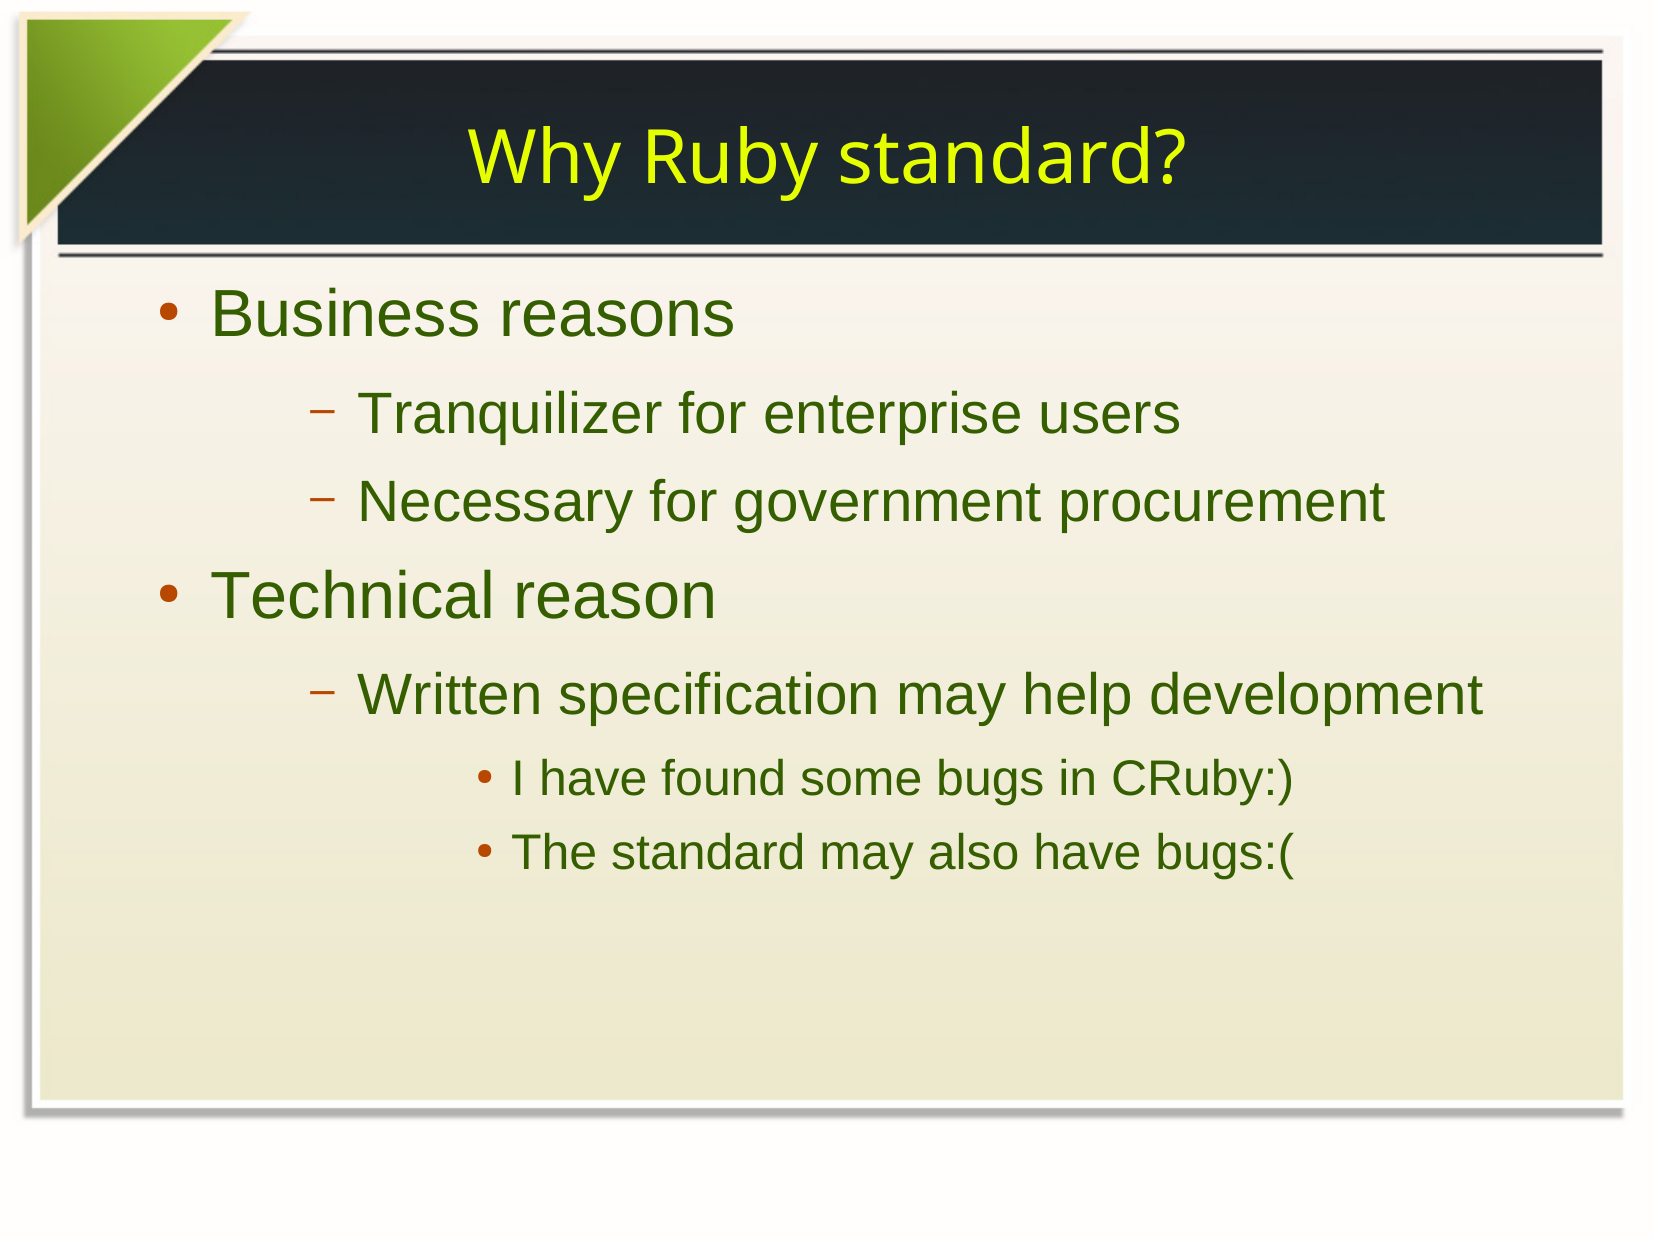

# Why Ruby standard?
Business reasons
Tranquilizer for enterprise users
Necessary for government procurement
Technical reason
Written specification may help development
I have found some bugs in CRuby:)
The standard may also have bugs:(